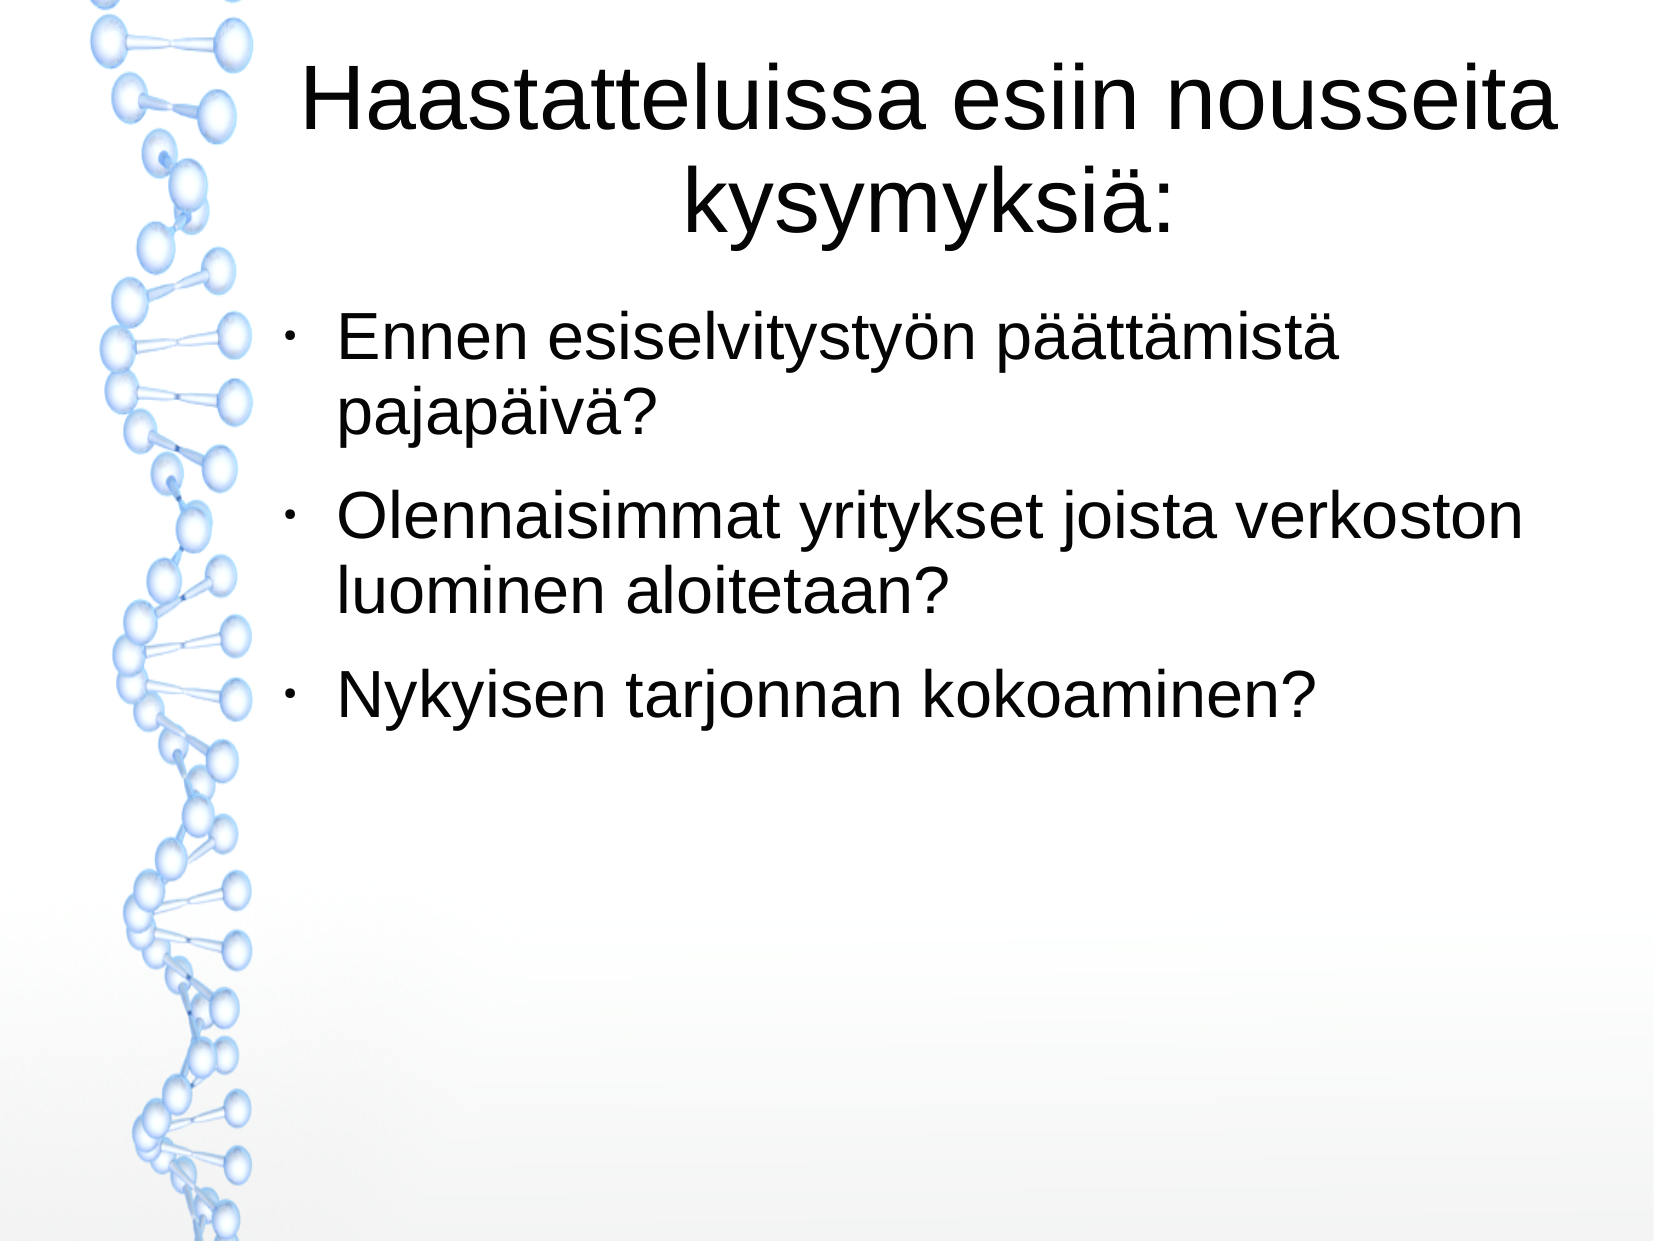

# Haastatteluissa esiin nousseita kysymyksiä:
Ennen esiselvitystyön päättämistä pajapäivä?
Olennaisimmat yritykset joista verkoston luominen aloitetaan?
Nykyisen tarjonnan kokoaminen?